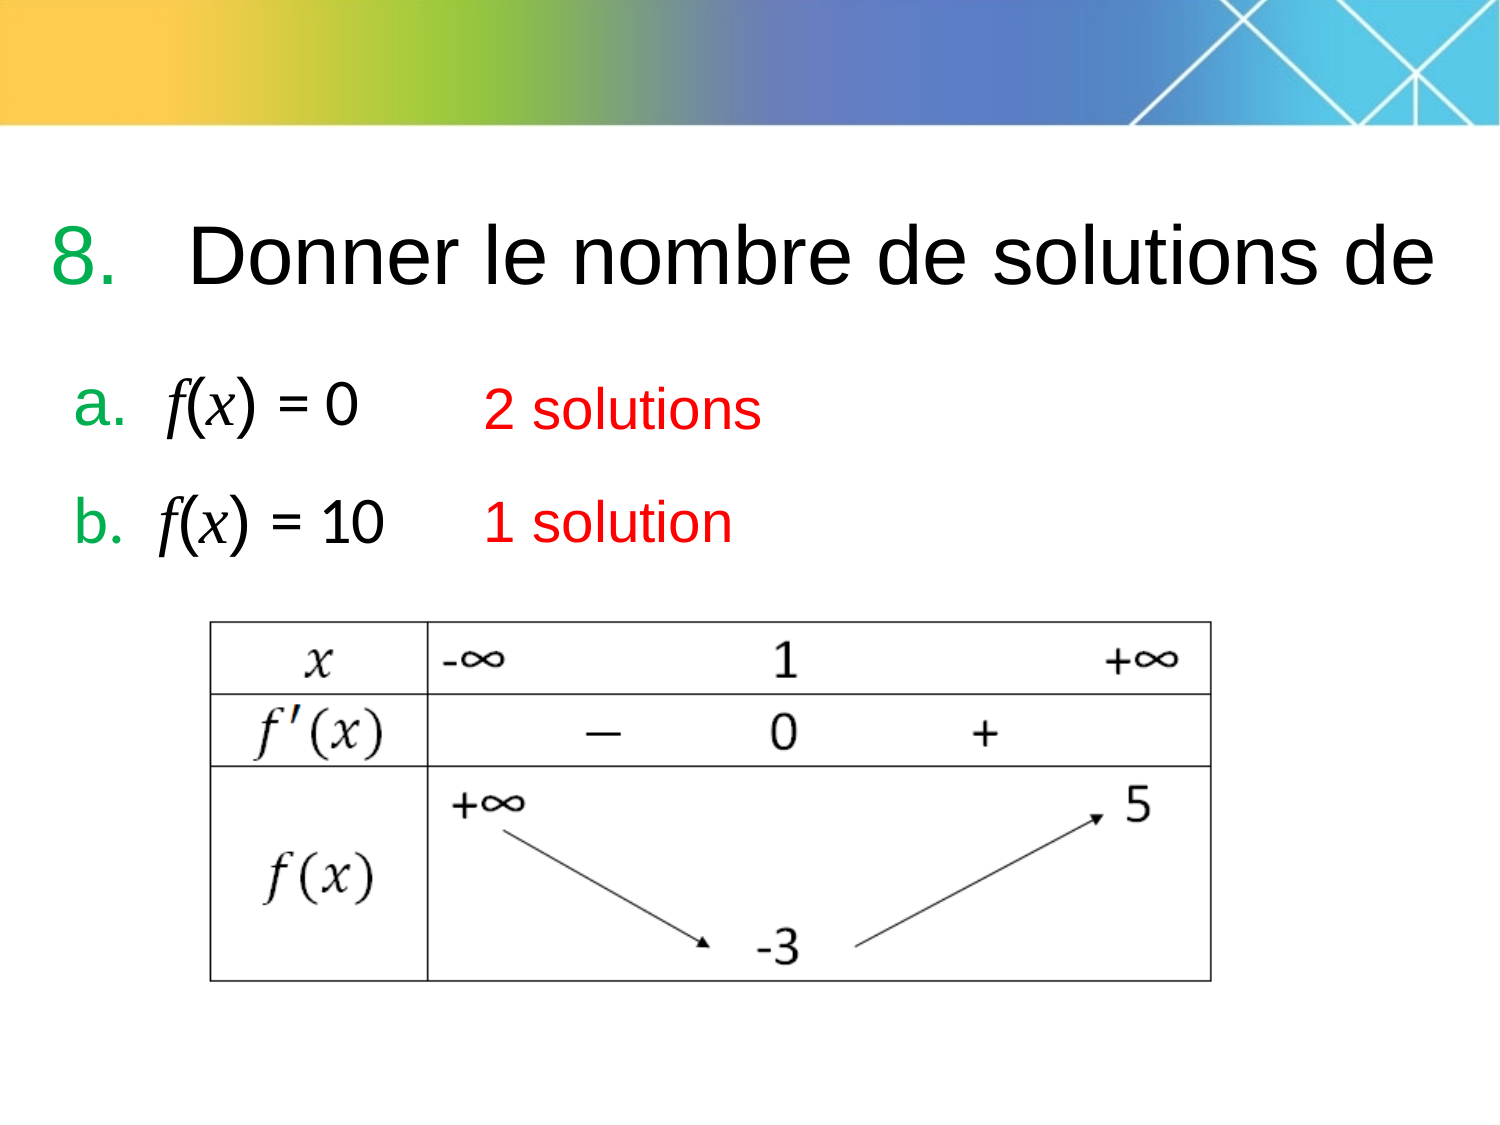

Donner le nombre de solutions de
a. f(x) = 0
b. f(x) = 10
2 solutions
1 solution